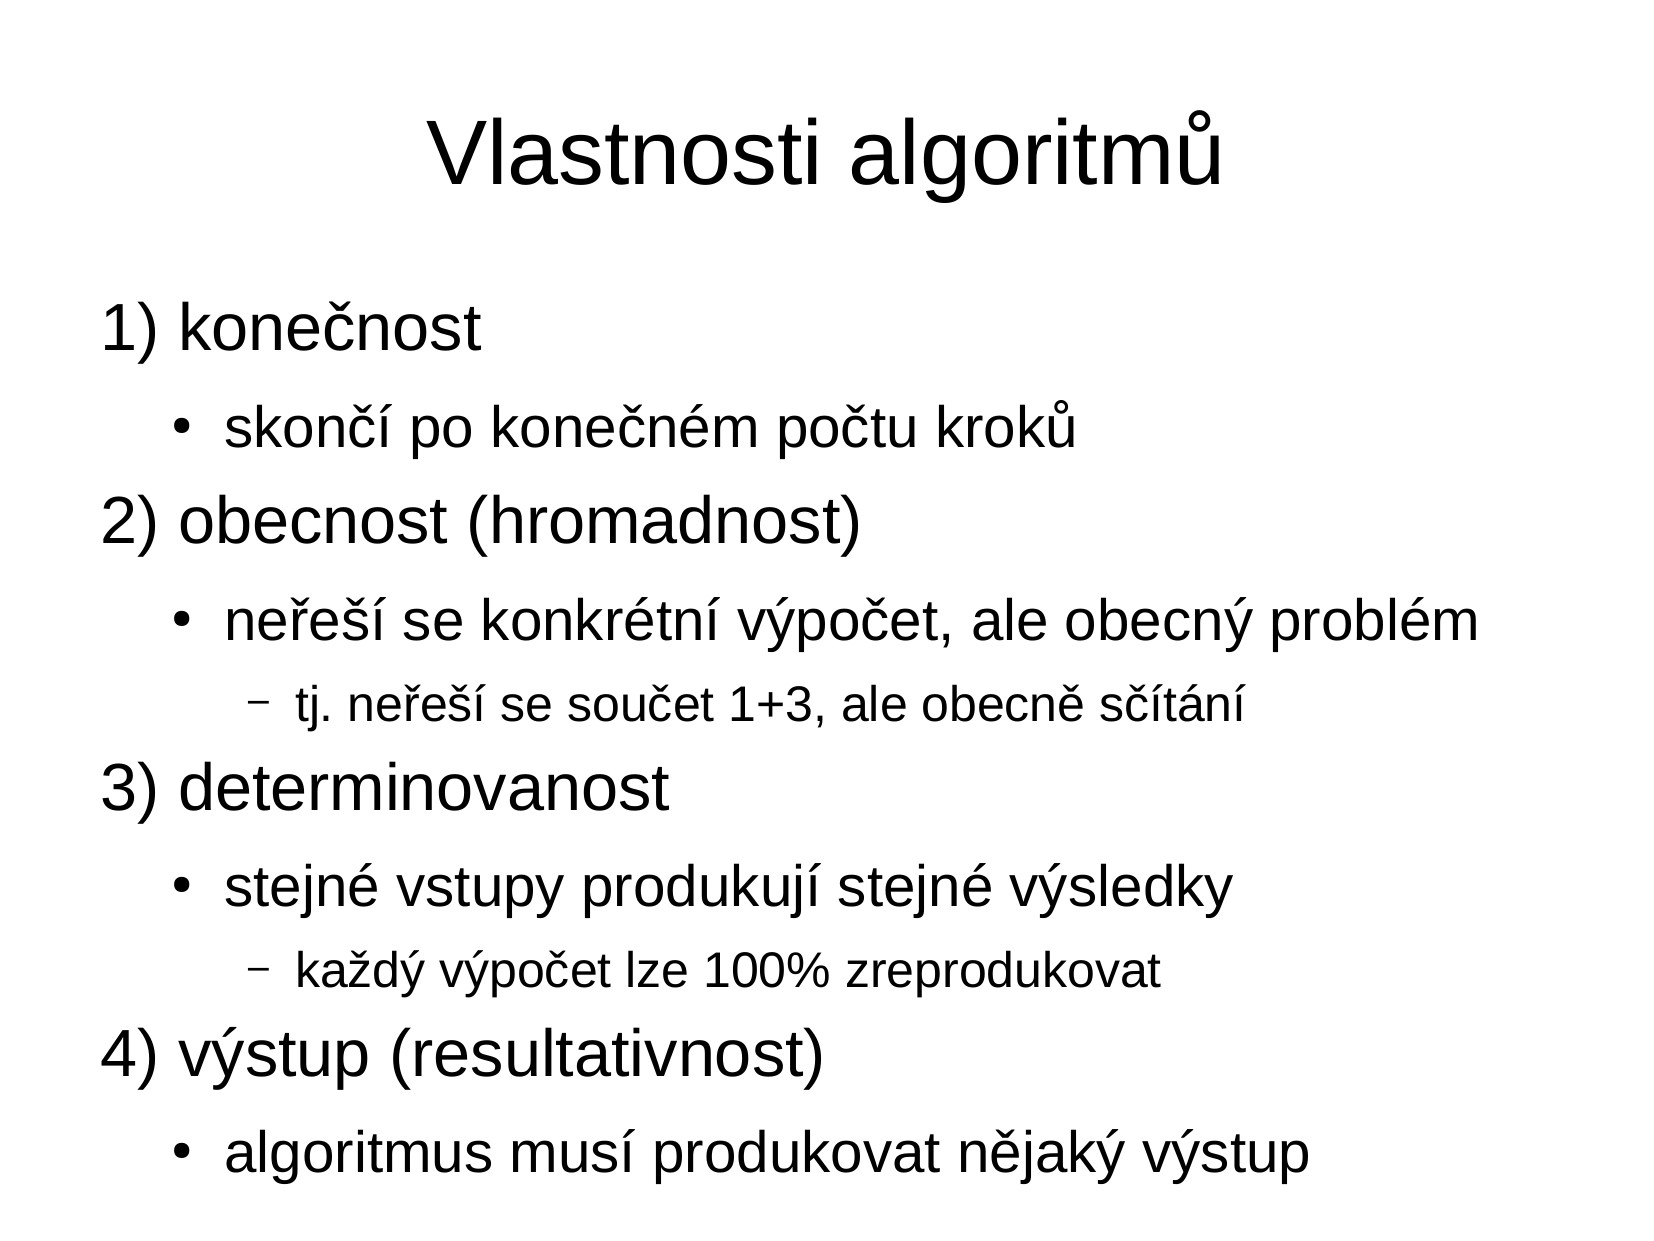

# Vlastnosti algoritmů
 konečnost
skončí po konečném počtu kroků
 obecnost (hromadnost)
neřeší se konkrétní výpočet, ale obecný problém
tj. neřeší se součet 1+3, ale obecně sčítání
 determinovanost
stejné vstupy produkují stejné výsledky
každý výpočet lze 100% zreprodukovat
 výstup (resultativnost)
algoritmus musí produkovat nějaký výstup